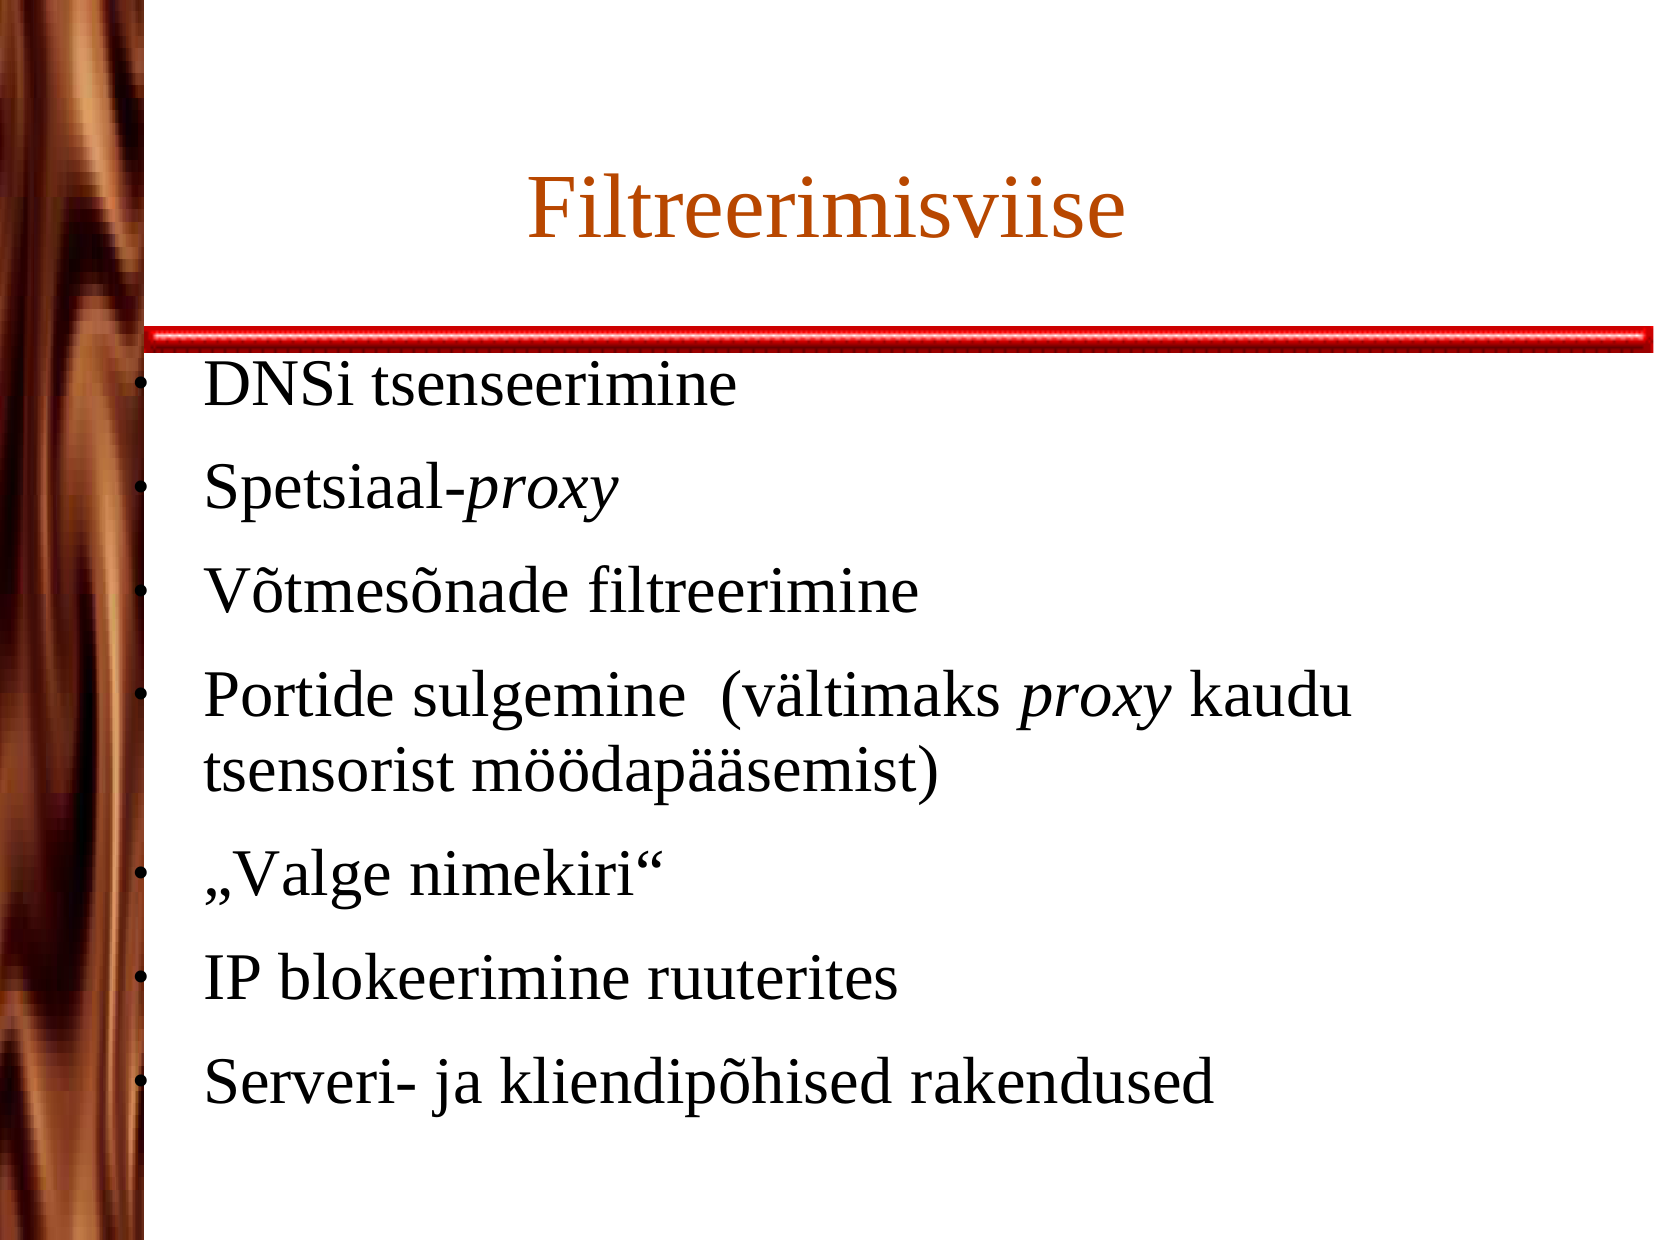

# Filtreerimisviise
DNSi tsenseerimine
Spetsiaal-proxy
Võtmesõnade filtreerimine
Portide sulgemine (vältimaks proxy kaudu tsensorist möödapääsemist)
„Valge nimekiri“
IP blokeerimine ruuterites
Serveri- ja kliendipõhised rakendused